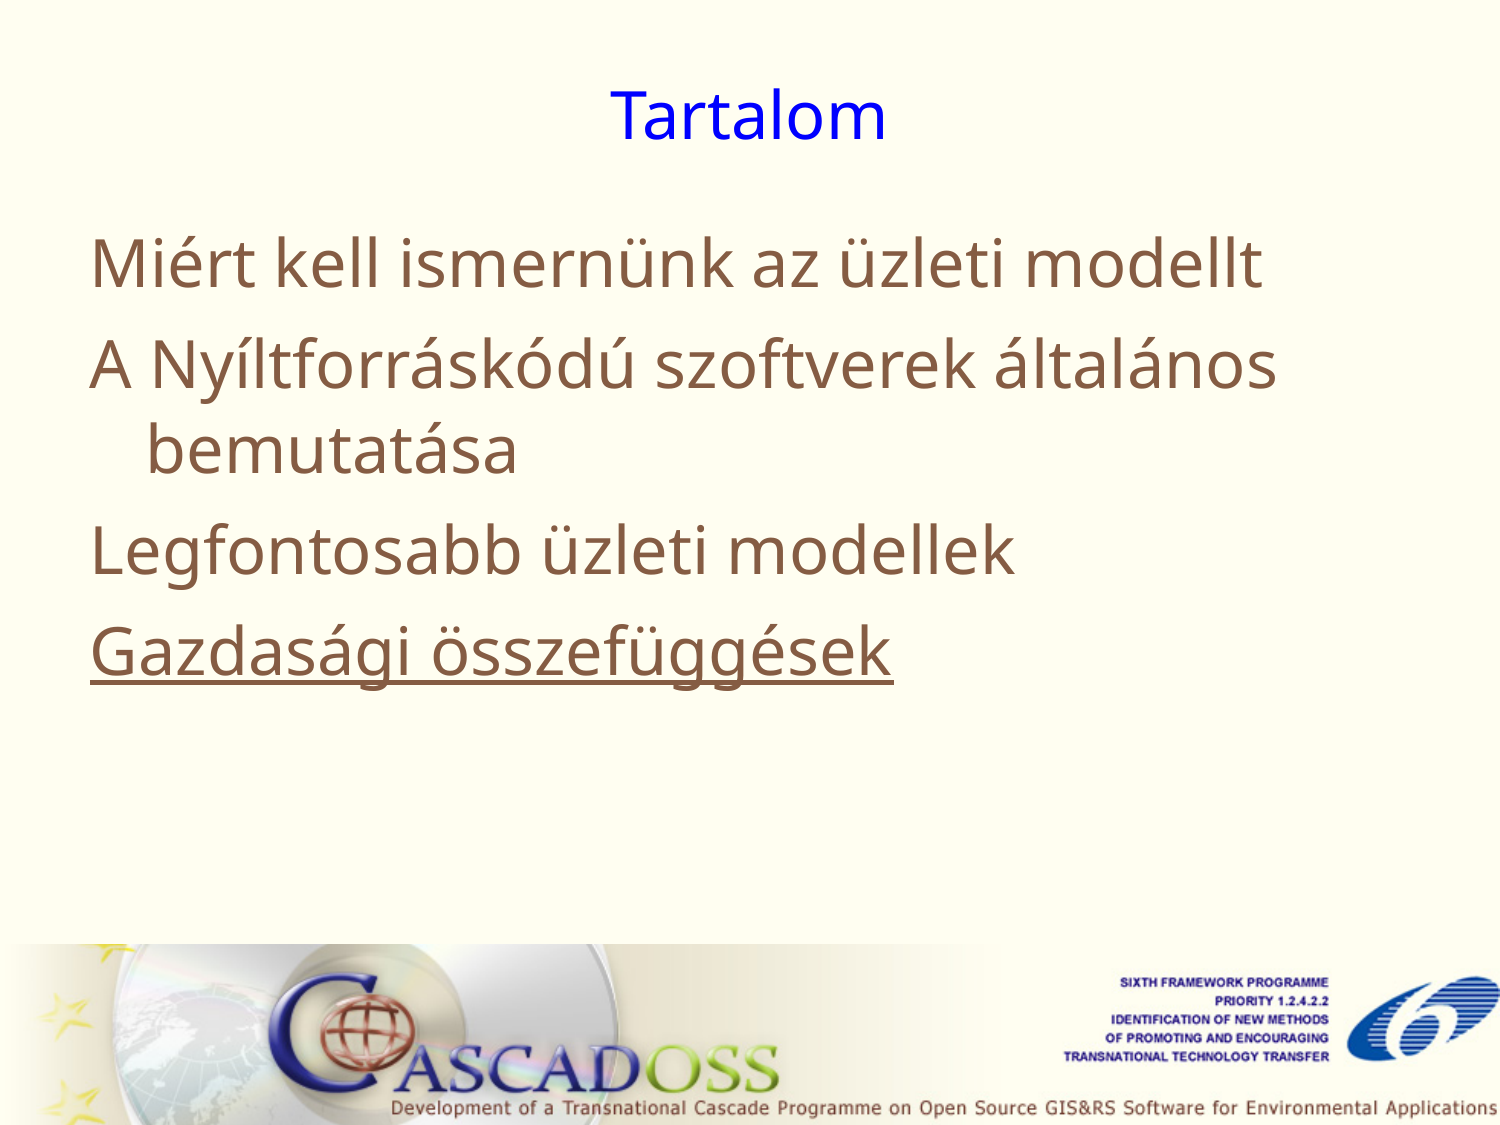

# Tartalom
Miért kell ismernünk az üzleti modellt
A Nyíltforráskódú szoftverek általános bemutatása
Legfontosabb üzleti modellek
Gazdasági összefüggések